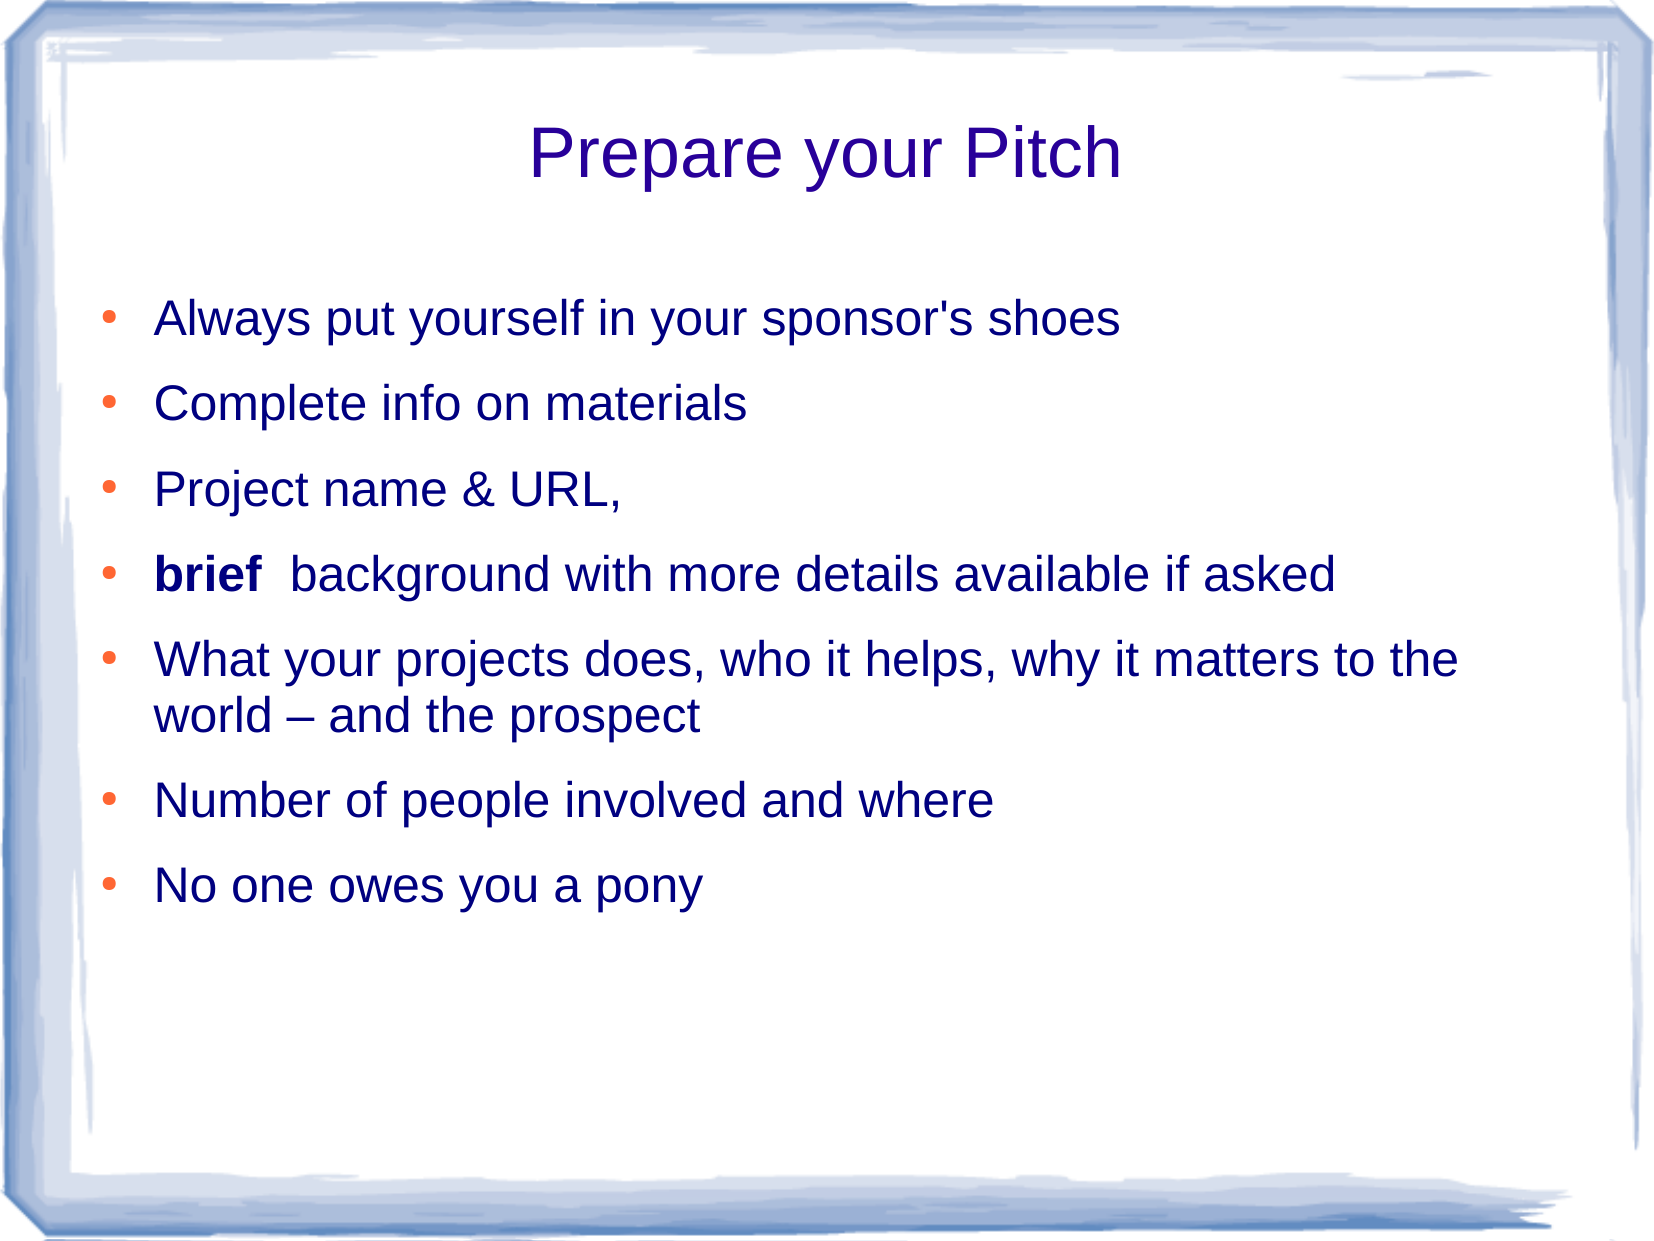

# Prepare your Pitch
Always put yourself in your sponsor's shoes
Complete info on materials
Project name & URL,
brief background with more details available if asked
What your projects does, who it helps, why it matters to the world – and the prospect
Number of people involved and where
No one owes you a pony